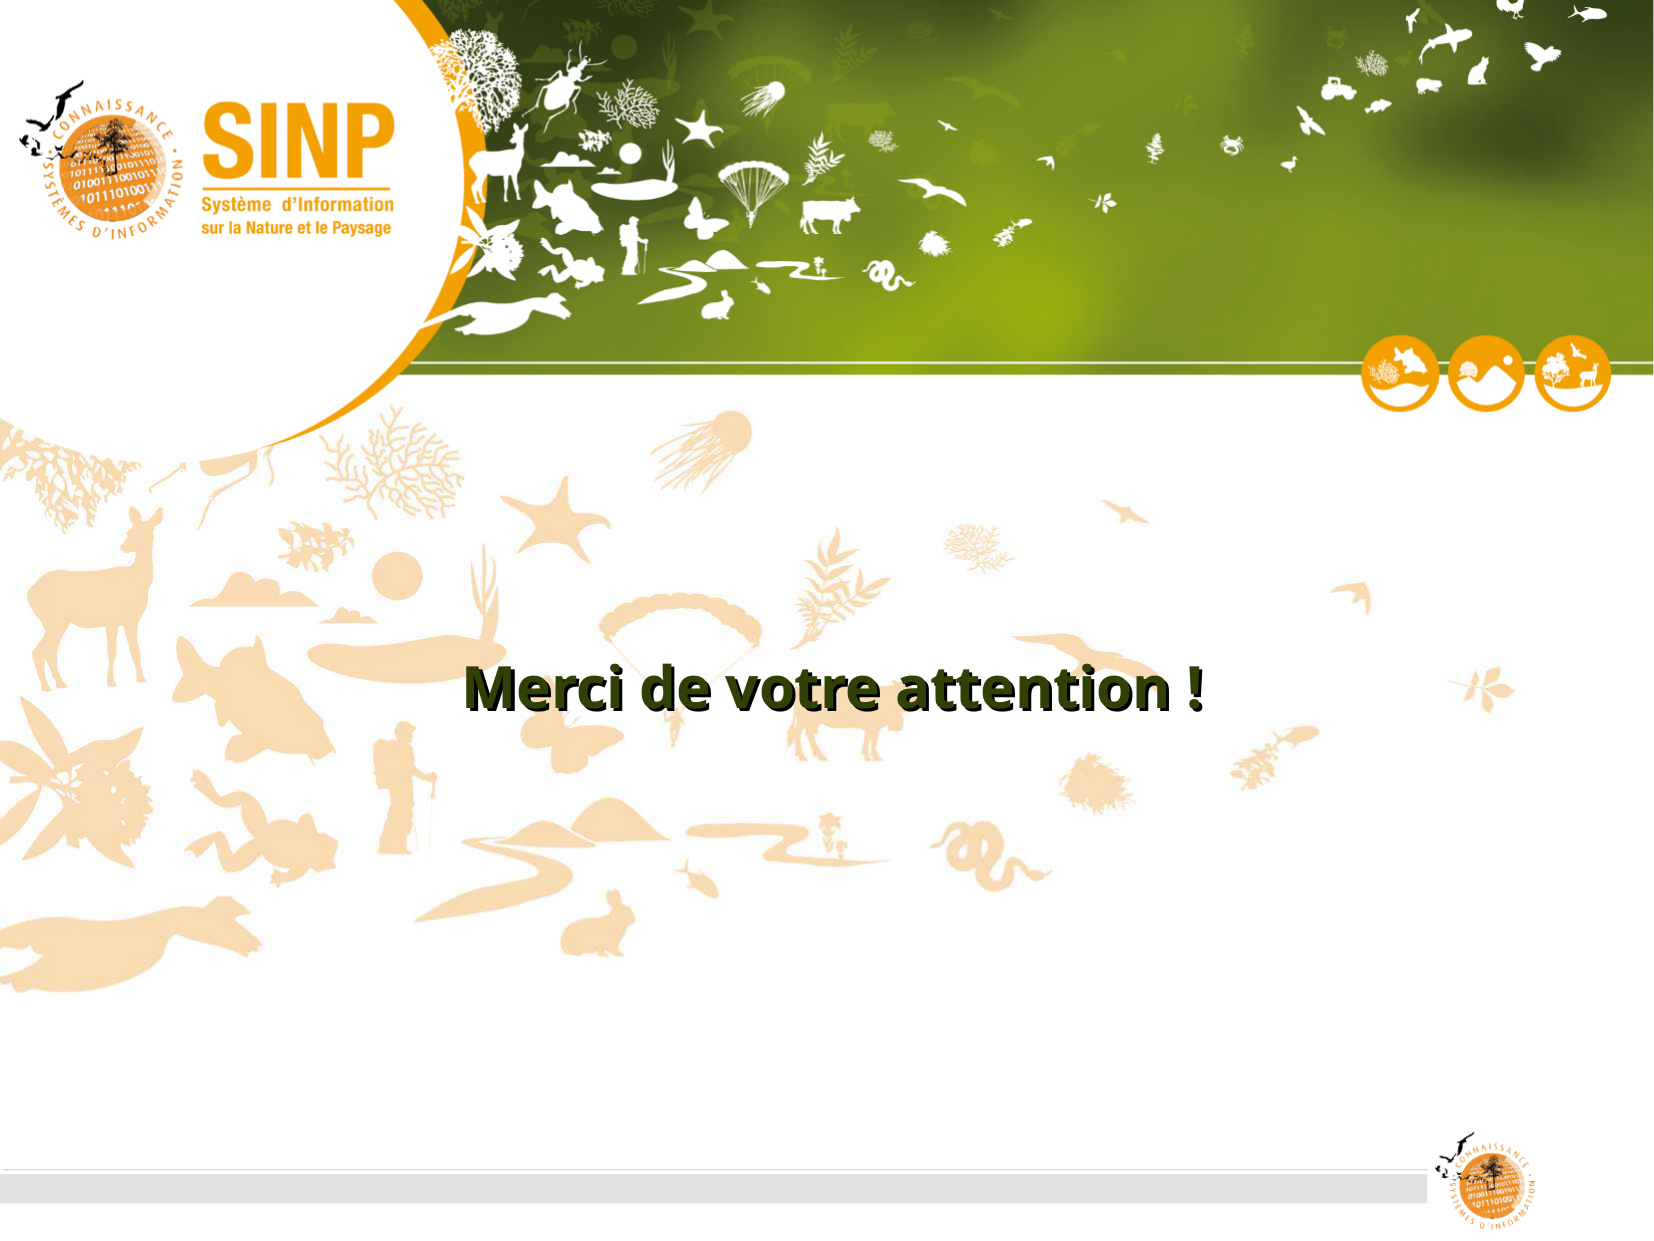

# Merci de votre attention !
Cotech SINP - 29/11/2018
34